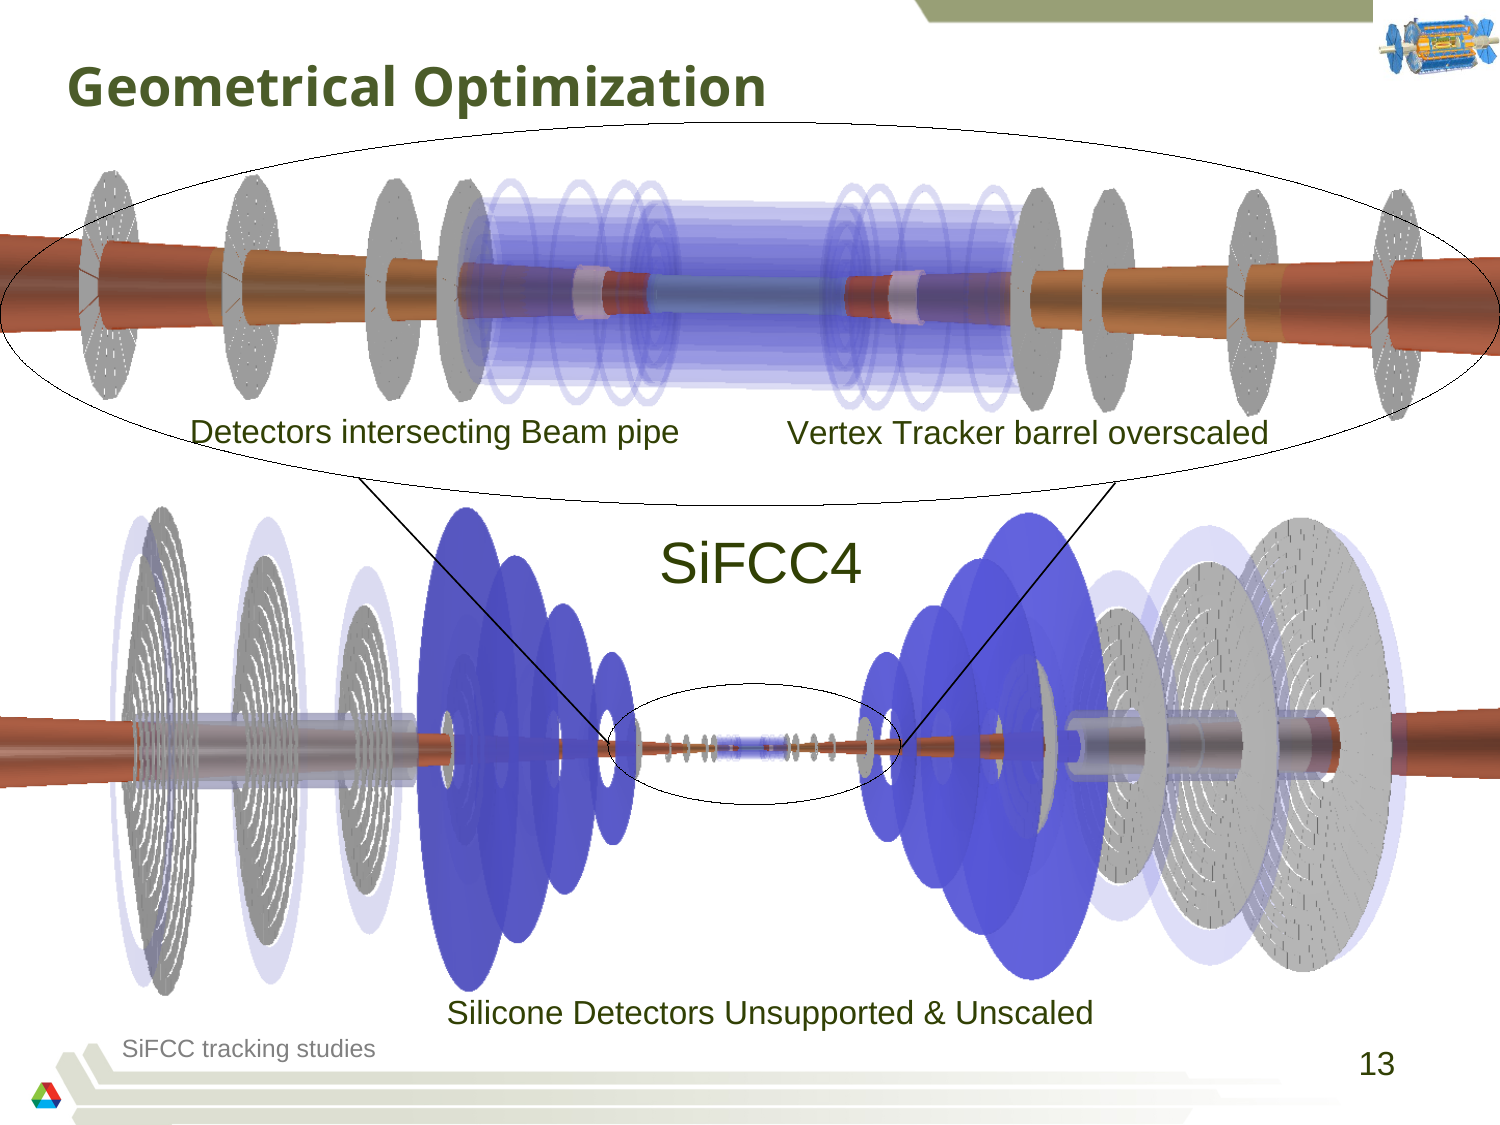

# Geometrical Optimization
Detectors intersecting Beam pipe
Vertex Tracker barrel overscaled
SiFCC4
Silicone Detectors Unsupported & Unscaled